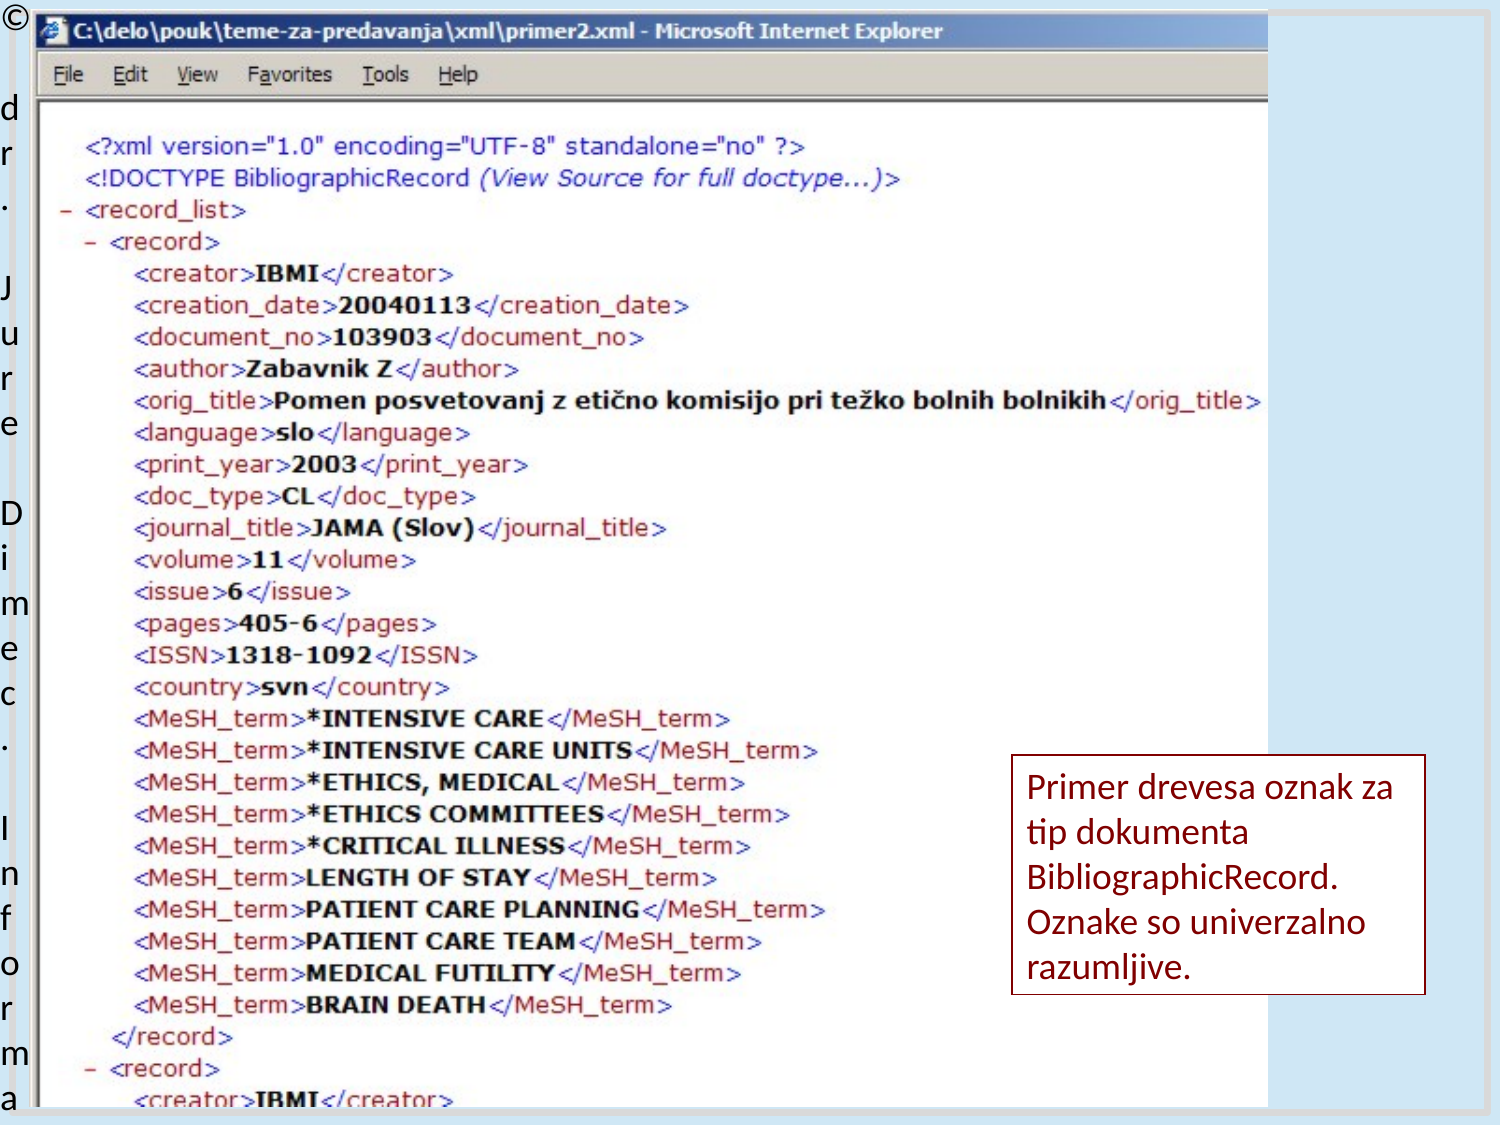

© dr. Jure Dimec. Informacijski viri na Internetu (2012 / 13). Označevalni jeziki 2.
Primer drevesa oznak za
tip dokumenta
BibliographicRecord.
Oznake so univerzalno
razumljive.